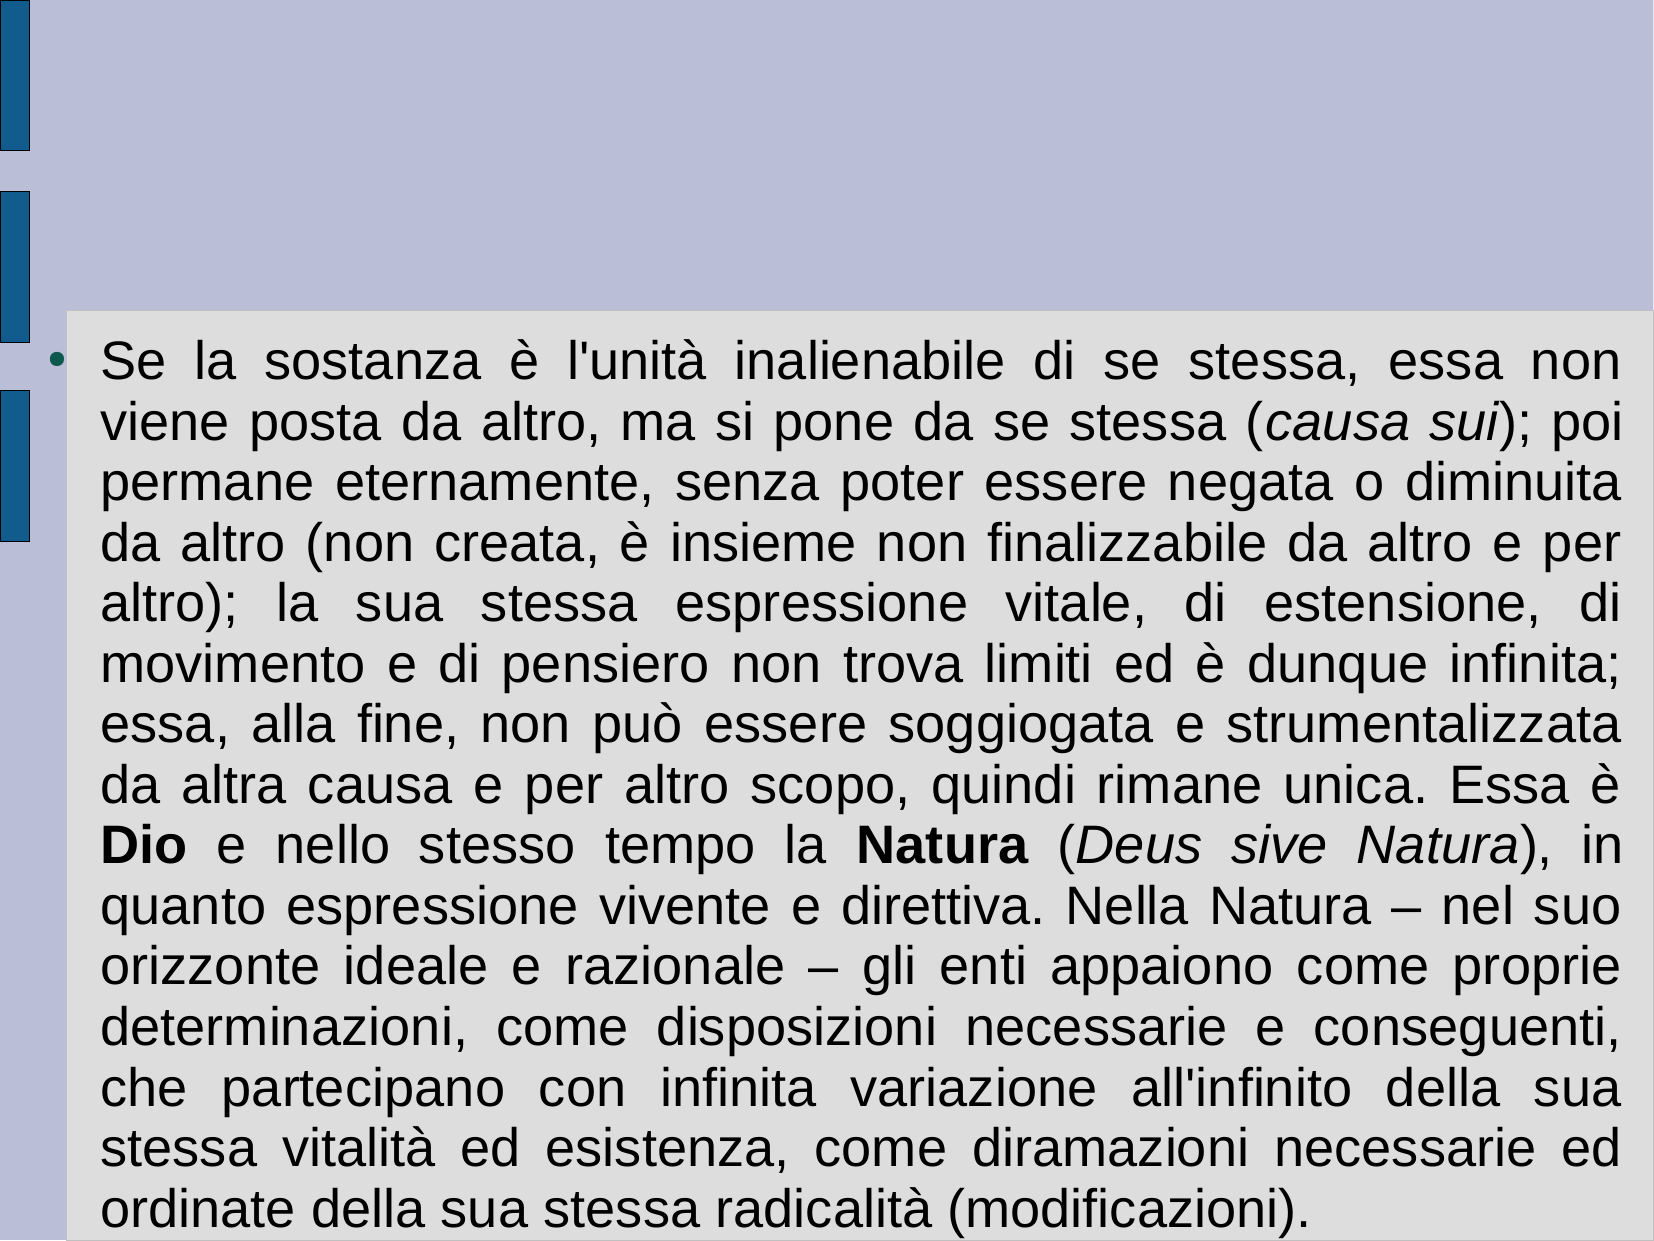

#
Se la sostanza è l'unità inalienabile di se stessa, essa non viene posta da altro, ma si pone da se stessa (causa sui); poi permane eternamente, senza poter essere negata o diminuita da altro (non creata, è insieme non finalizzabile da altro e per altro); la sua stessa espressione vitale, di estensione, di movimento e di pensiero non trova limiti ed è dunque infinita; essa, alla fine, non può essere soggiogata e strumentalizzata da altra causa e per altro scopo, quindi rimane unica. Essa è Dio e nello stesso tempo la Natura (Deus sive Natura), in quanto espressione vivente e direttiva. Nella Natura – nel suo orizzonte ideale e razionale – gli enti appaiono come proprie determinazioni, come disposizioni necessarie e conseguenti, che partecipano con infinita variazione all'infinito della sua stessa vitalità ed esistenza, come diramazioni necessarie ed ordinate della sua stessa radicalità (modificazioni).